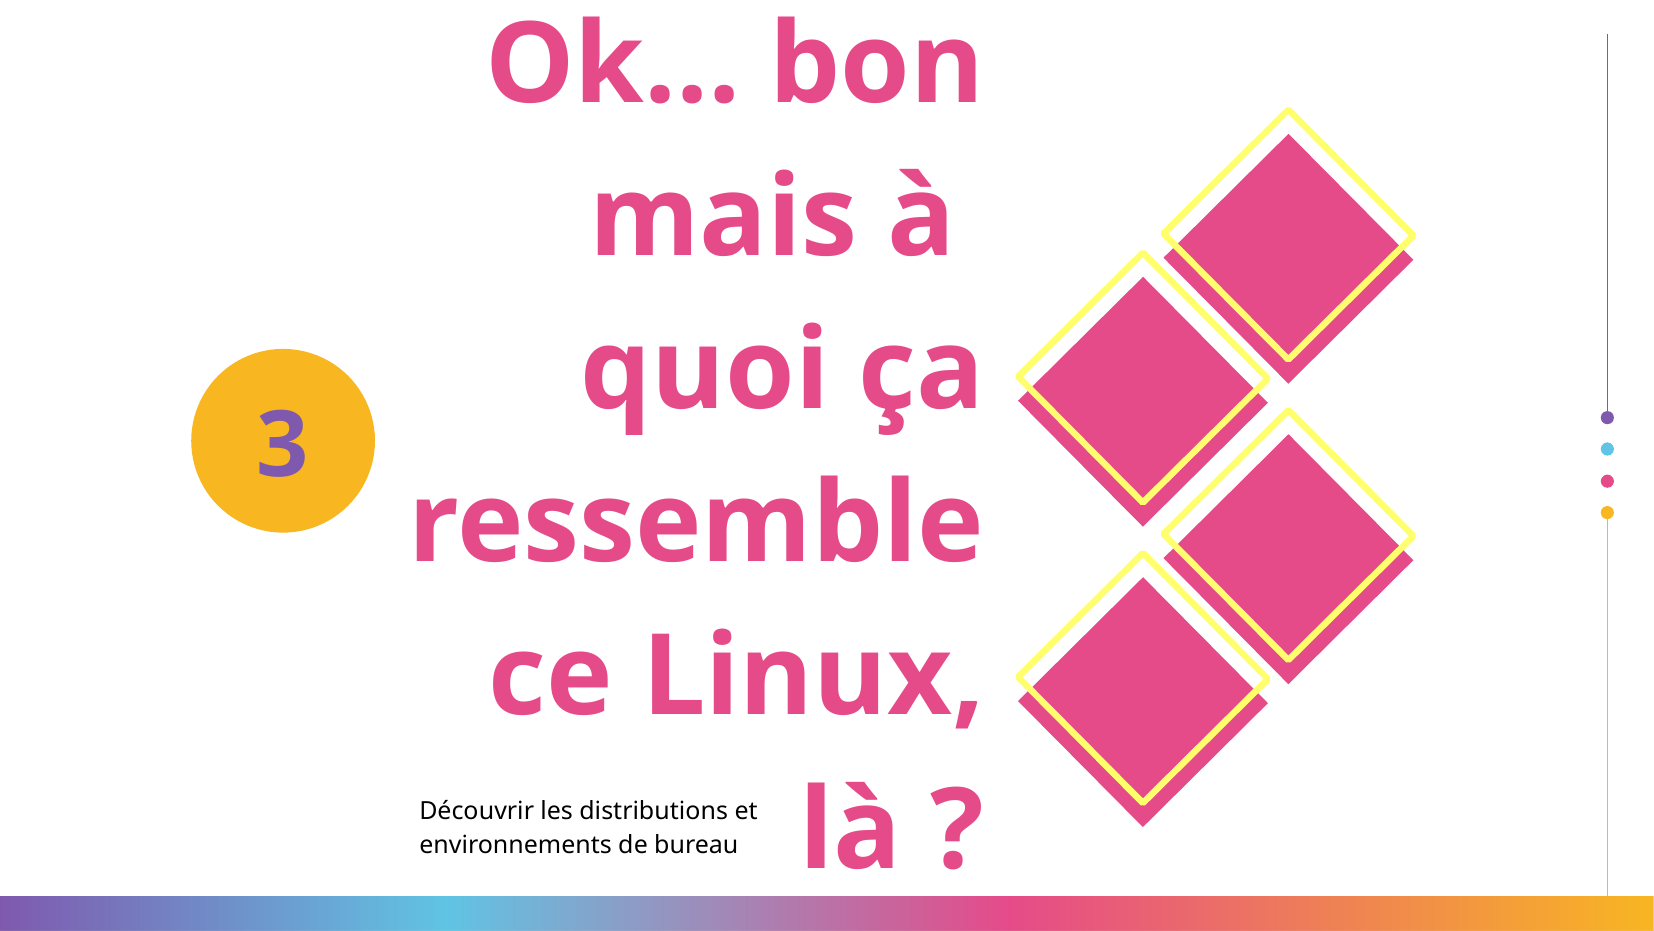

# Ok… bon mais à quoi ça ressemble ce Linux, là ?
3
Découvrir les distributions et environnements de bureau